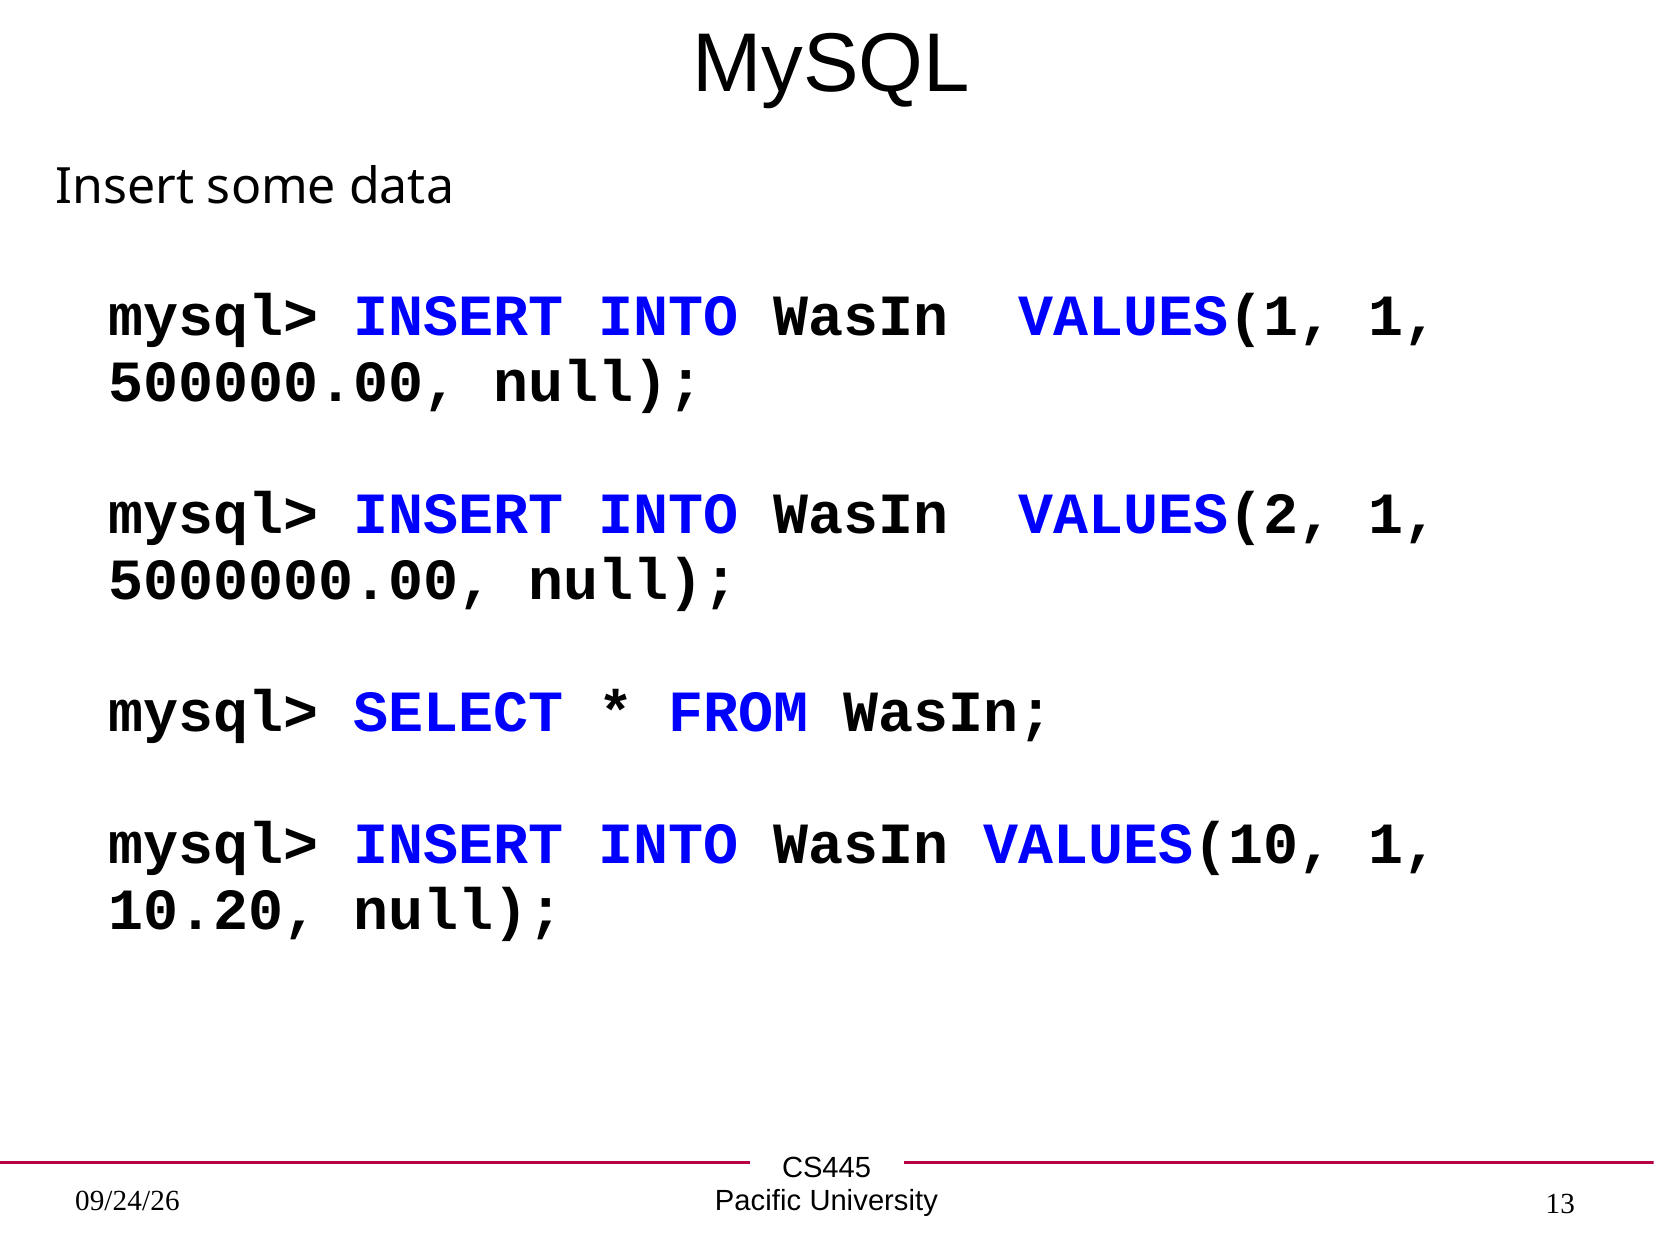

# MySQL
Insert some data
mysql> INSERT INTO WasIn VALUES(1, 1, 500000.00, null);
mysql> INSERT INTO WasIn VALUES(2, 1, 5000000.00, null);
mysql> SELECT * FROM WasIn;
mysql> INSERT INTO WasIn VALUES(10, 1, 10.20, null);